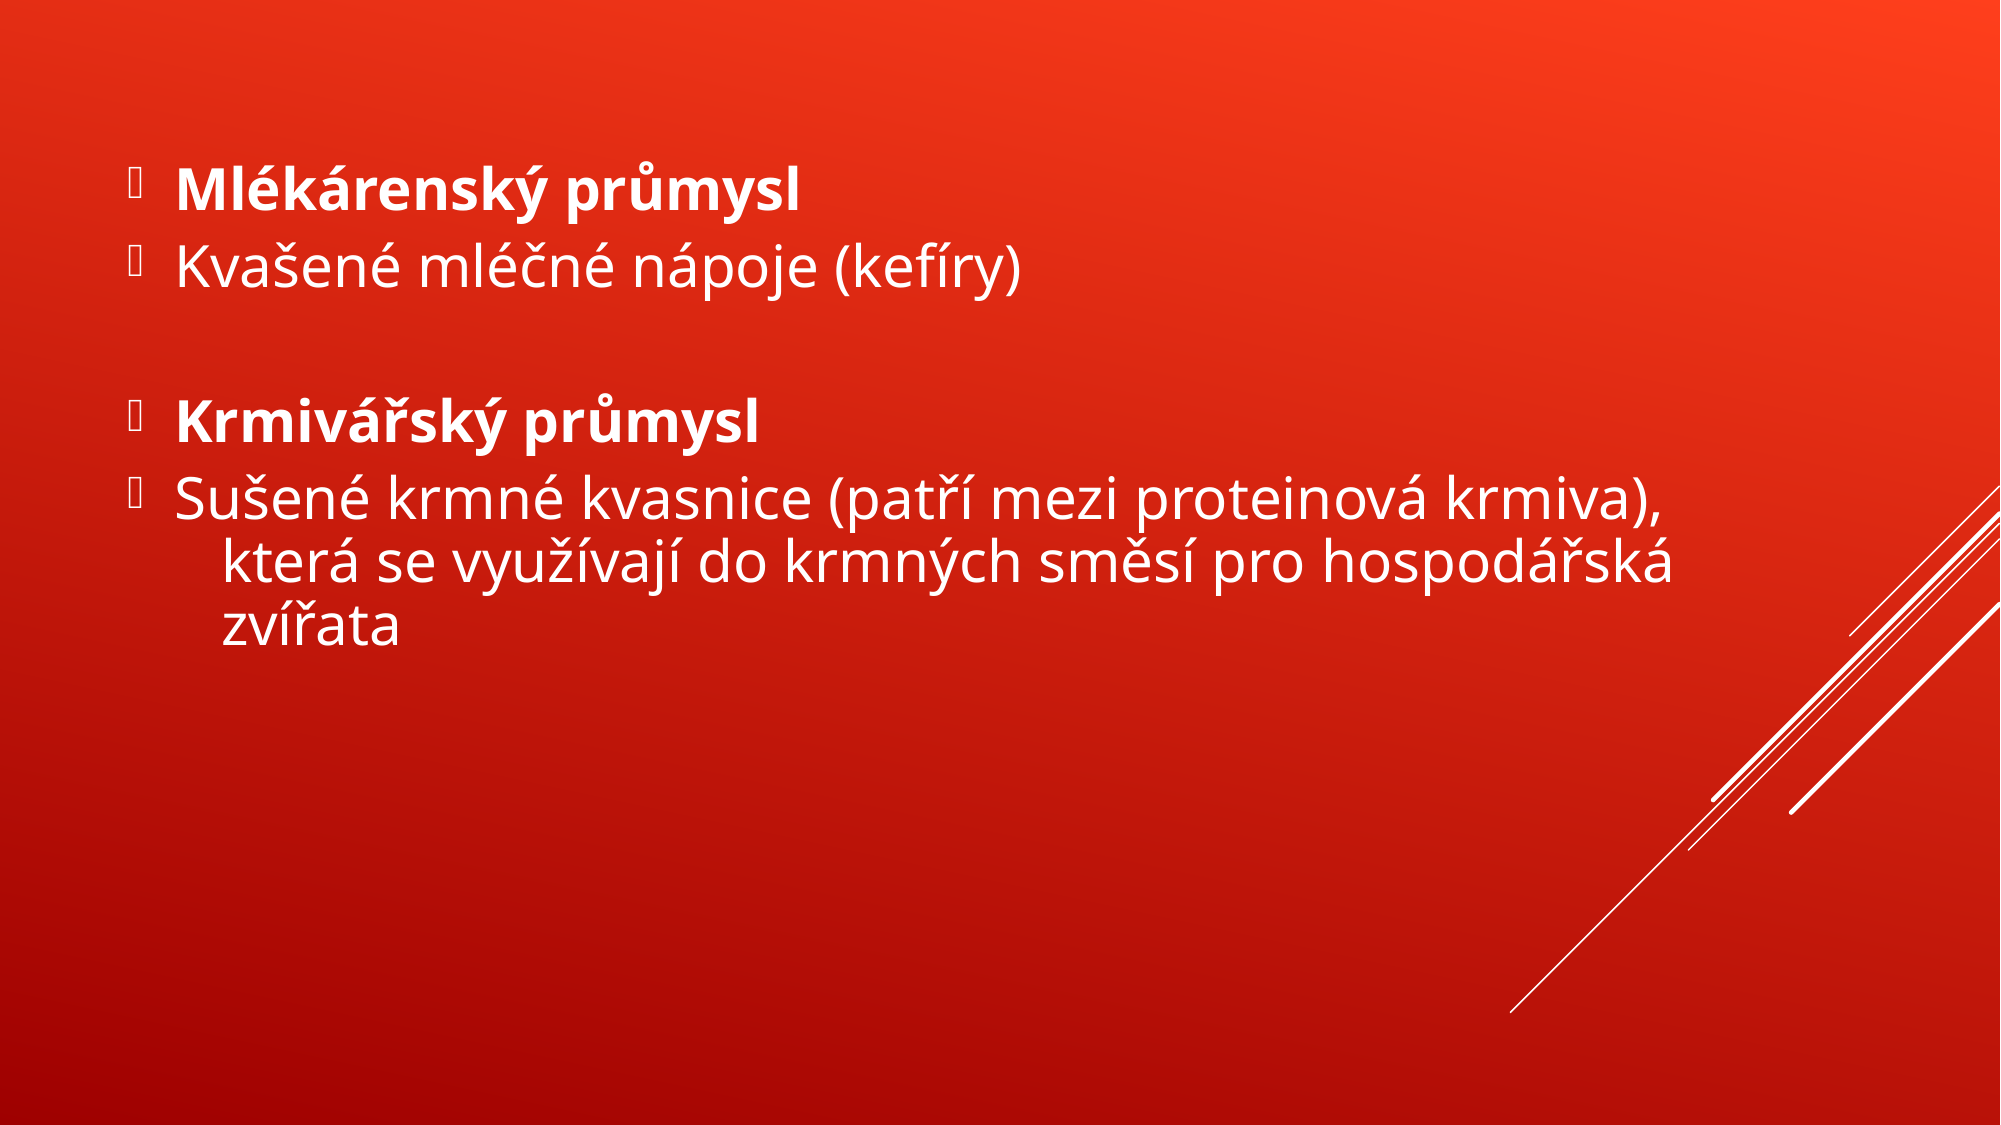

Mlékárenský průmysl
Kvašené mléčné nápoje (kefíry)
Krmivářský průmysl
Sušené krmné kvasnice (patří mezi proteinová krmiva), která se využívají do krmných směsí pro hospodářská zvířata
#